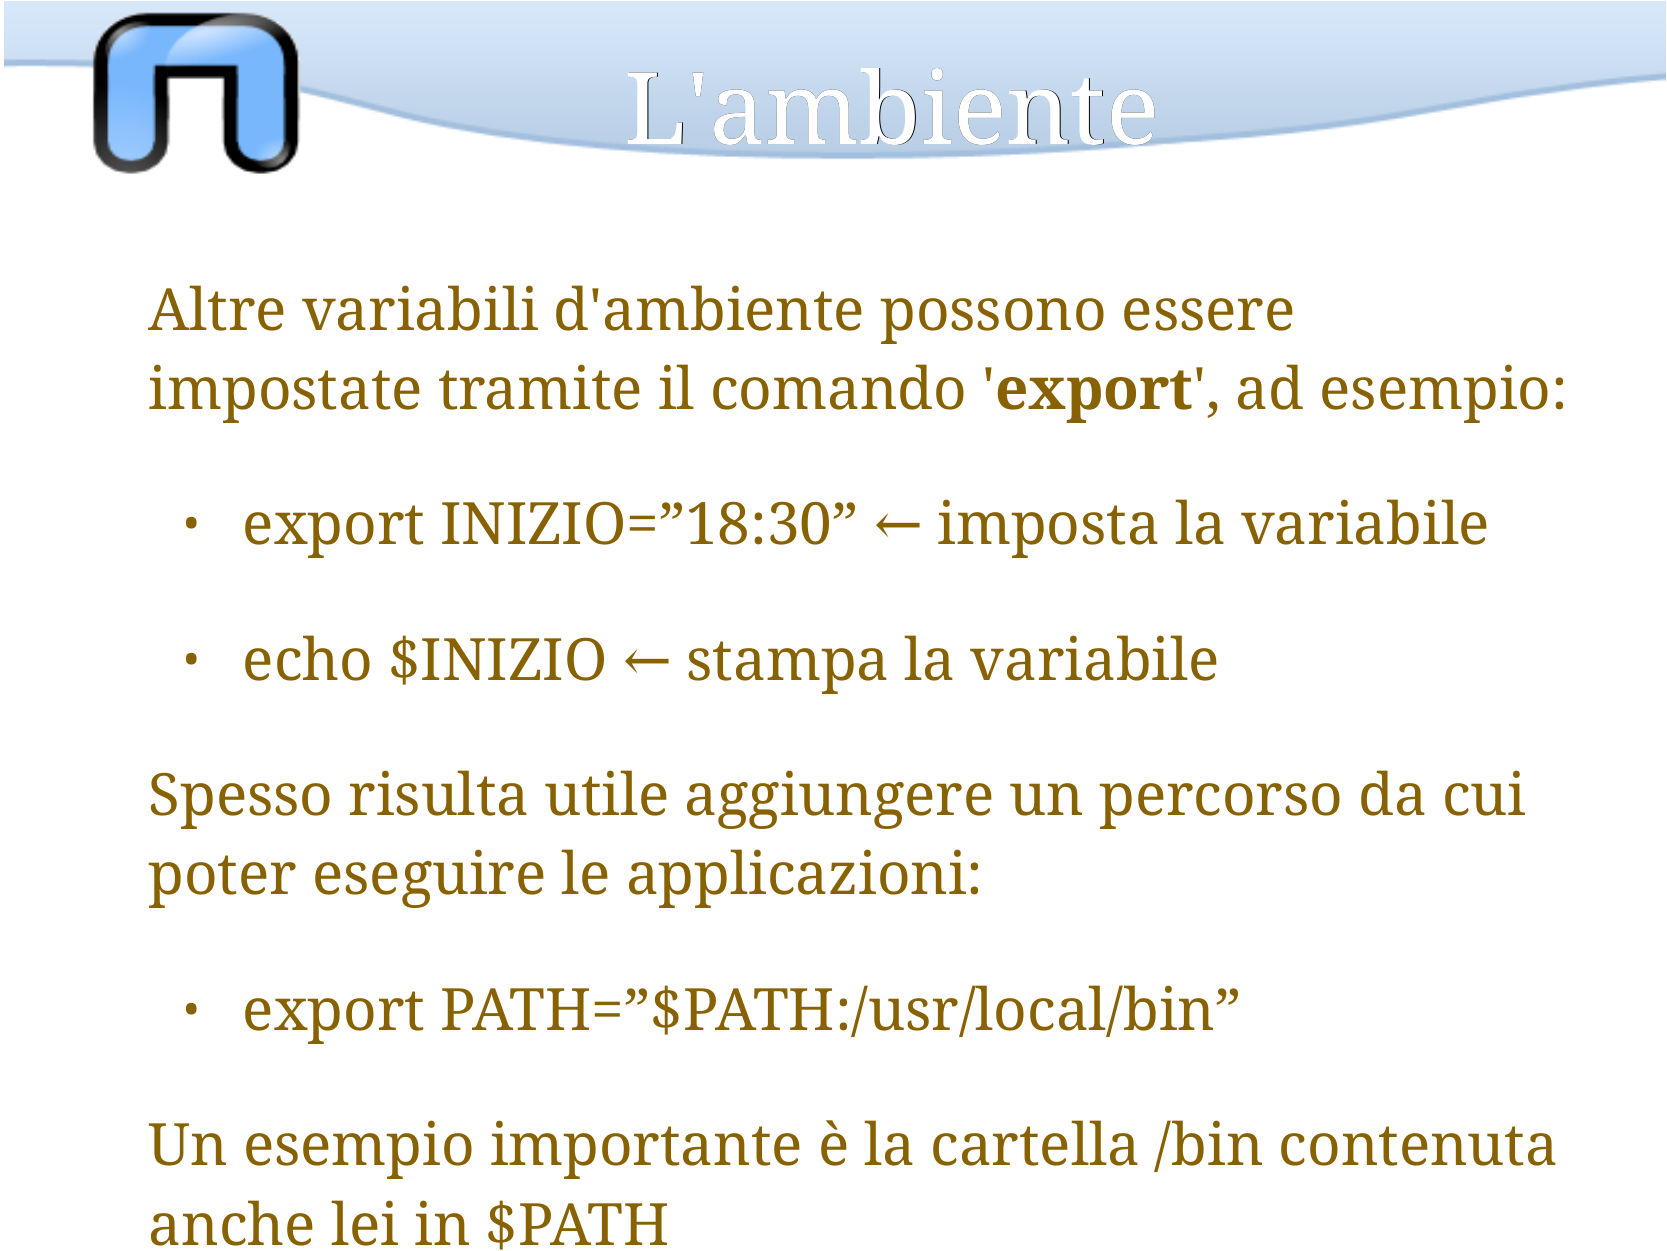

L'ambiente
# Altre variabili d'ambiente possono essere impostate tramite il comando 'export', ad esempio:
export INIZIO=”18:30” ← imposta la variabile
echo $INIZIO ← stampa la variabile
Spesso risulta utile aggiungere un percorso da cui poter eseguire le applicazioni:
export PATH=”$PATH:/usr/local/bin”
Un esempio importante è la cartella /bin contenuta anche lei in $PATH